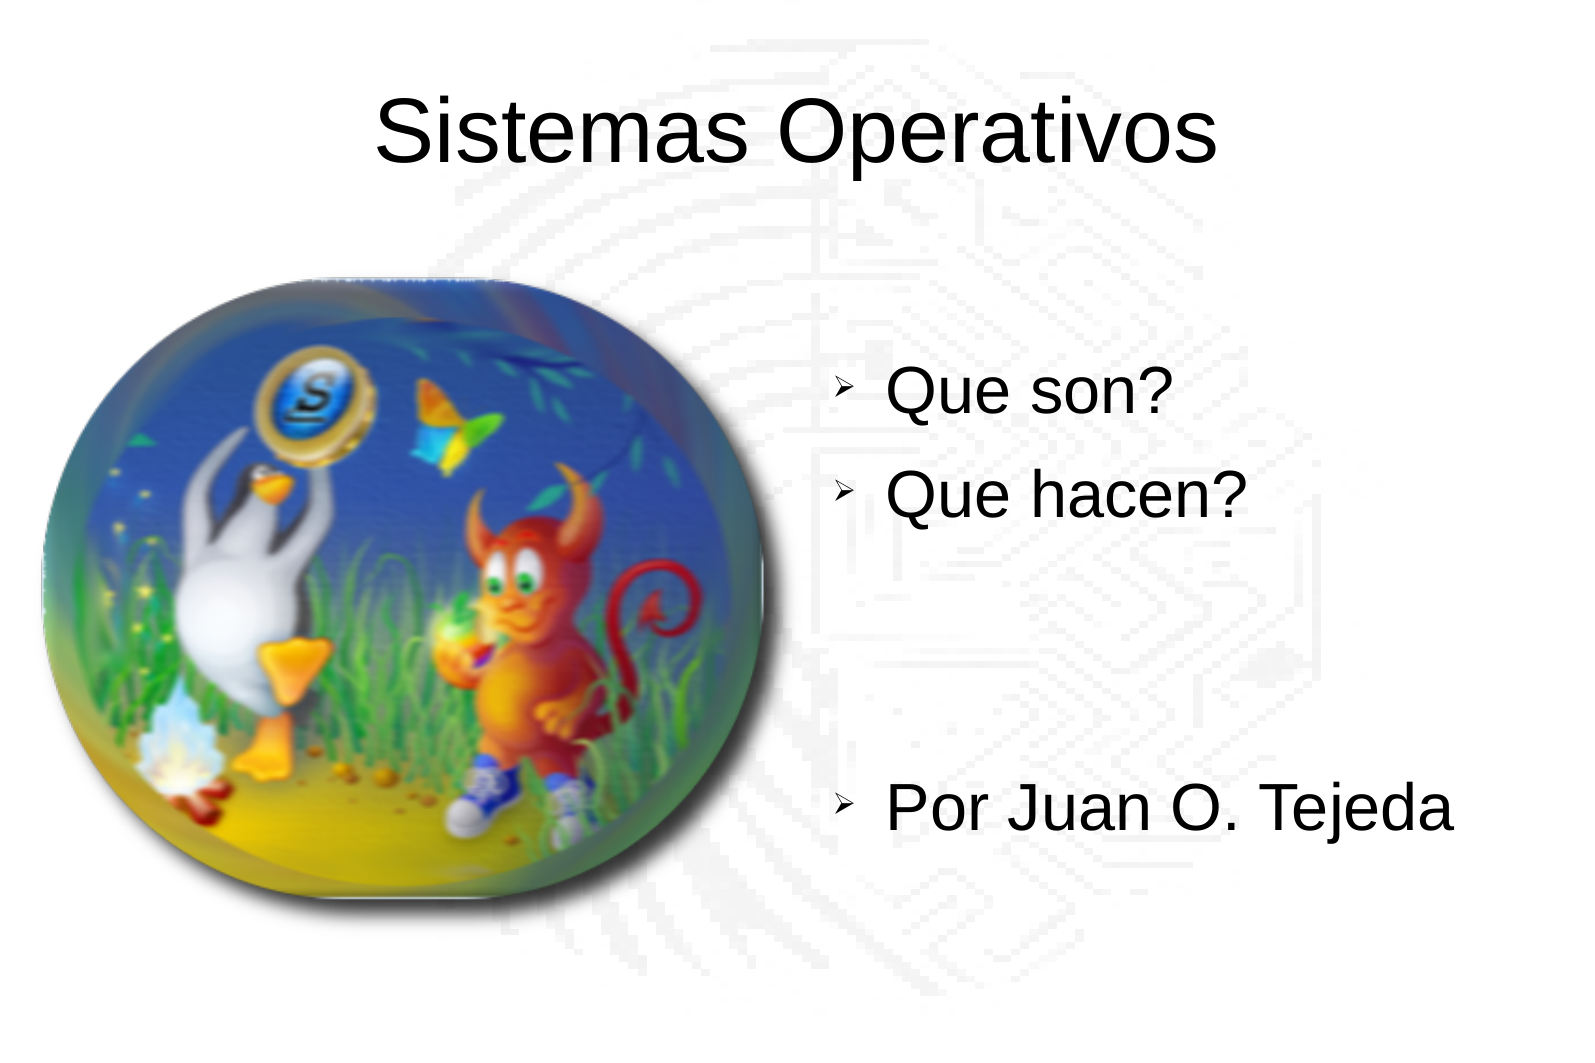

# Sistemas Operativos
Que son?
Que hacen?
Por Juan O. Tejeda